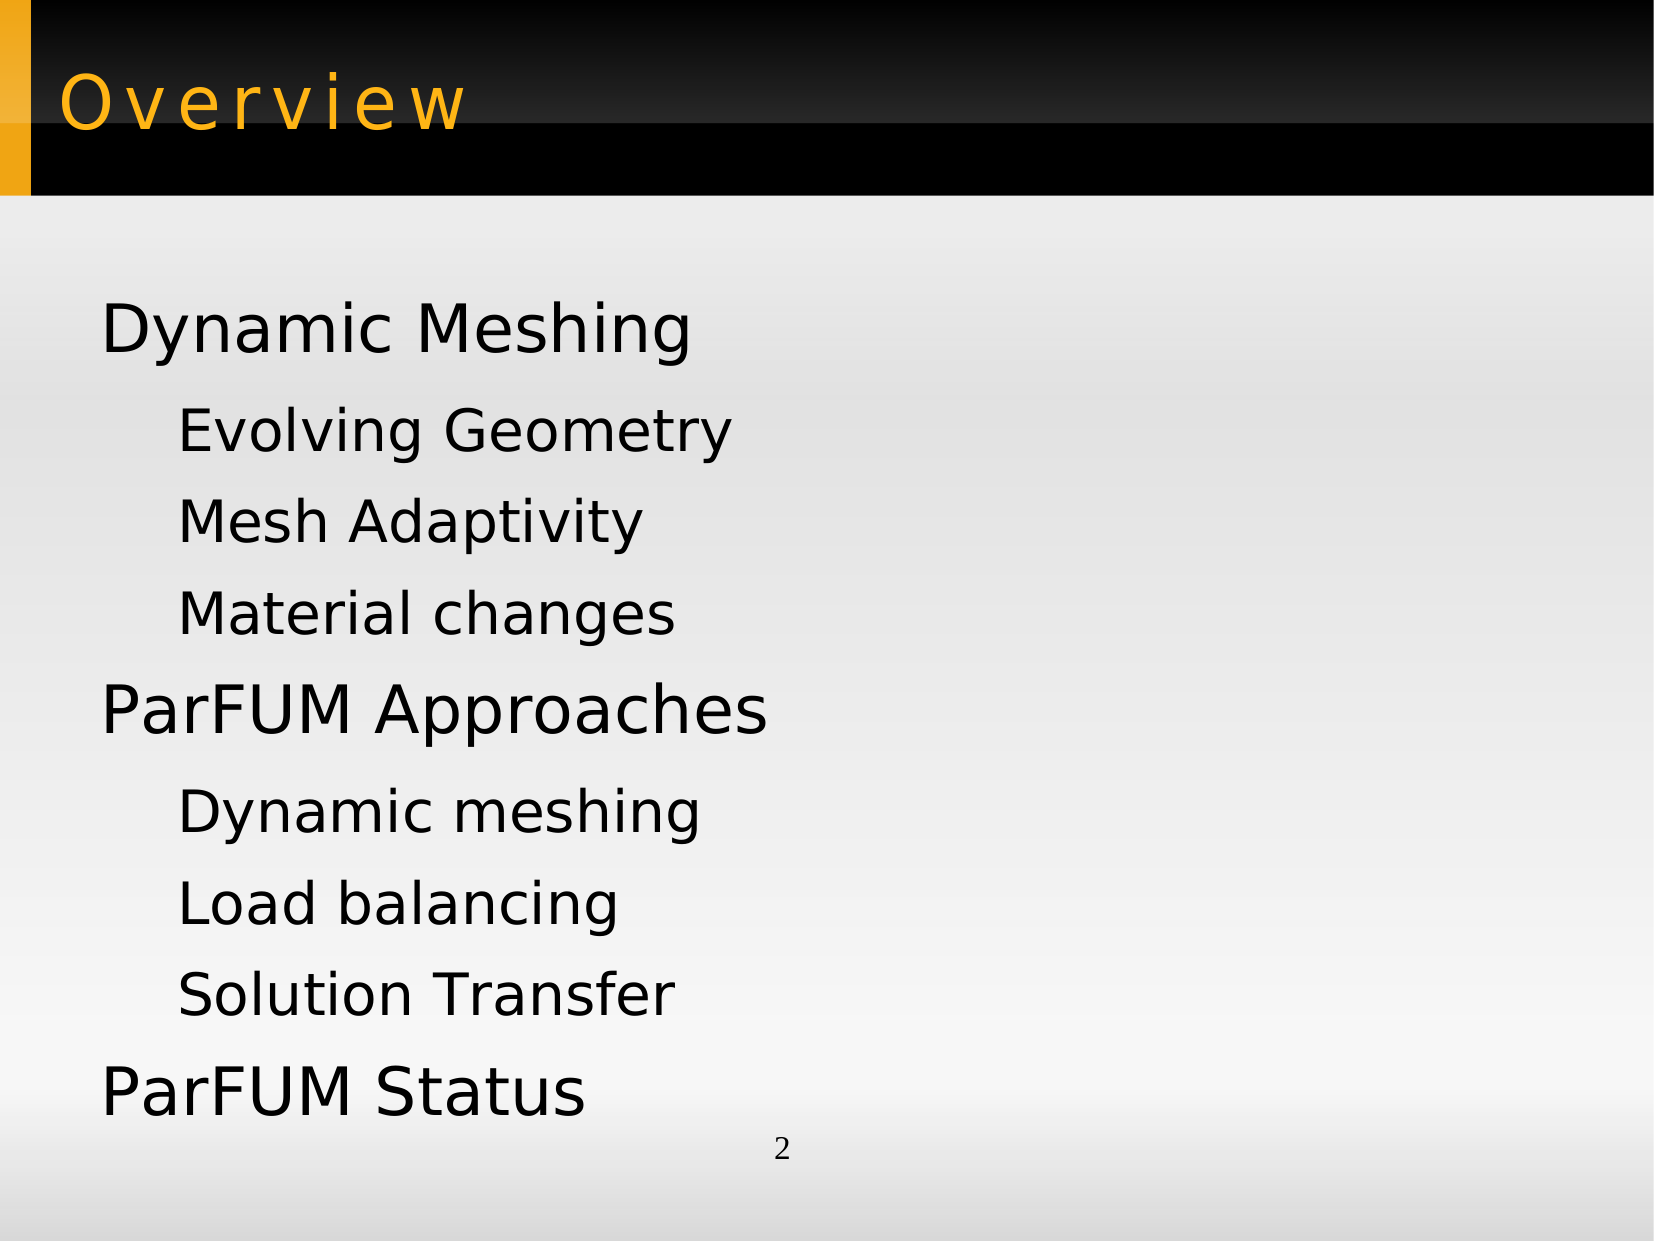

# Overview
Dynamic Meshing
Evolving Geometry
Mesh Adaptivity
Material changes
ParFUM Approaches
Dynamic meshing
Load balancing
Solution Transfer
ParFUM Status
2